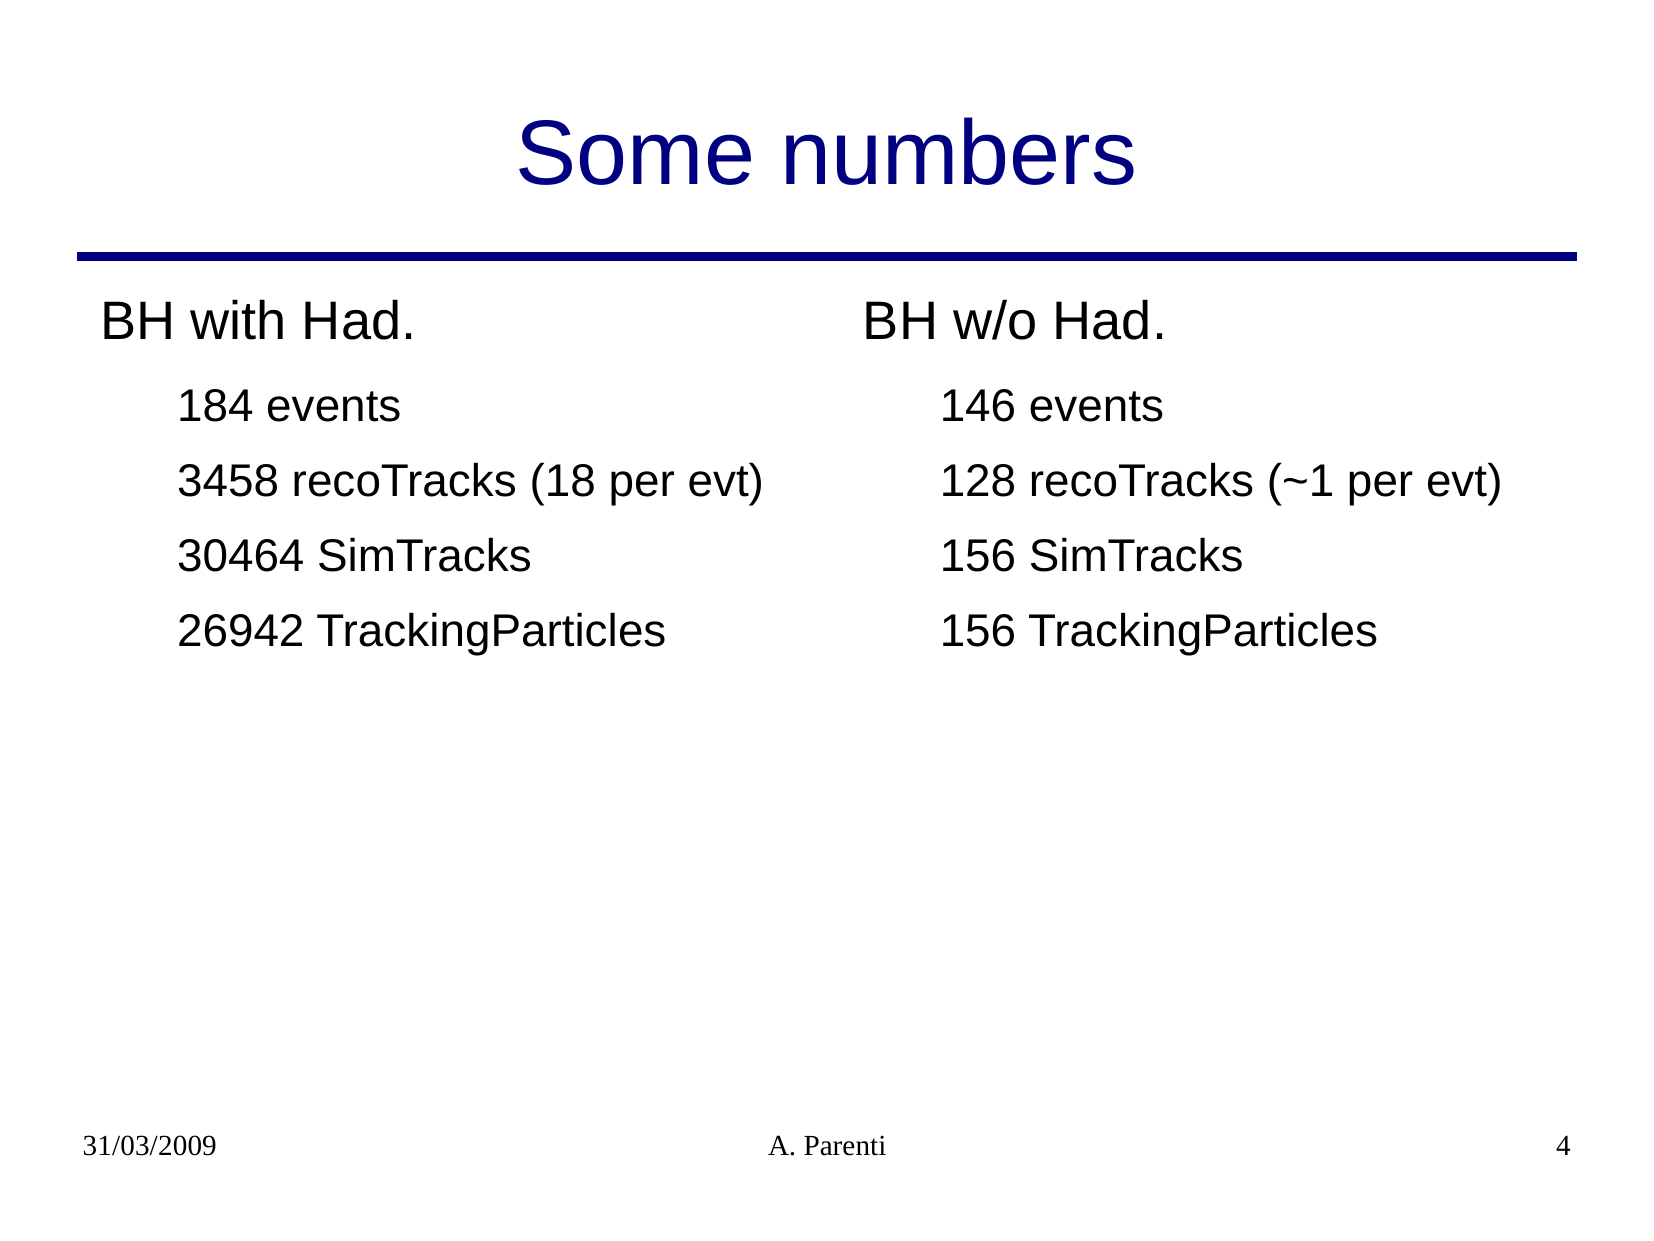

# Some numbers
BH with Had.
184 events
3458 recoTracks (18 per evt)
30464 SimTracks
26942 TrackingParticles
BH w/o Had.
146 events
128 recoTracks (~1 per evt)
156 SimTracks
156 TrackingParticles
4